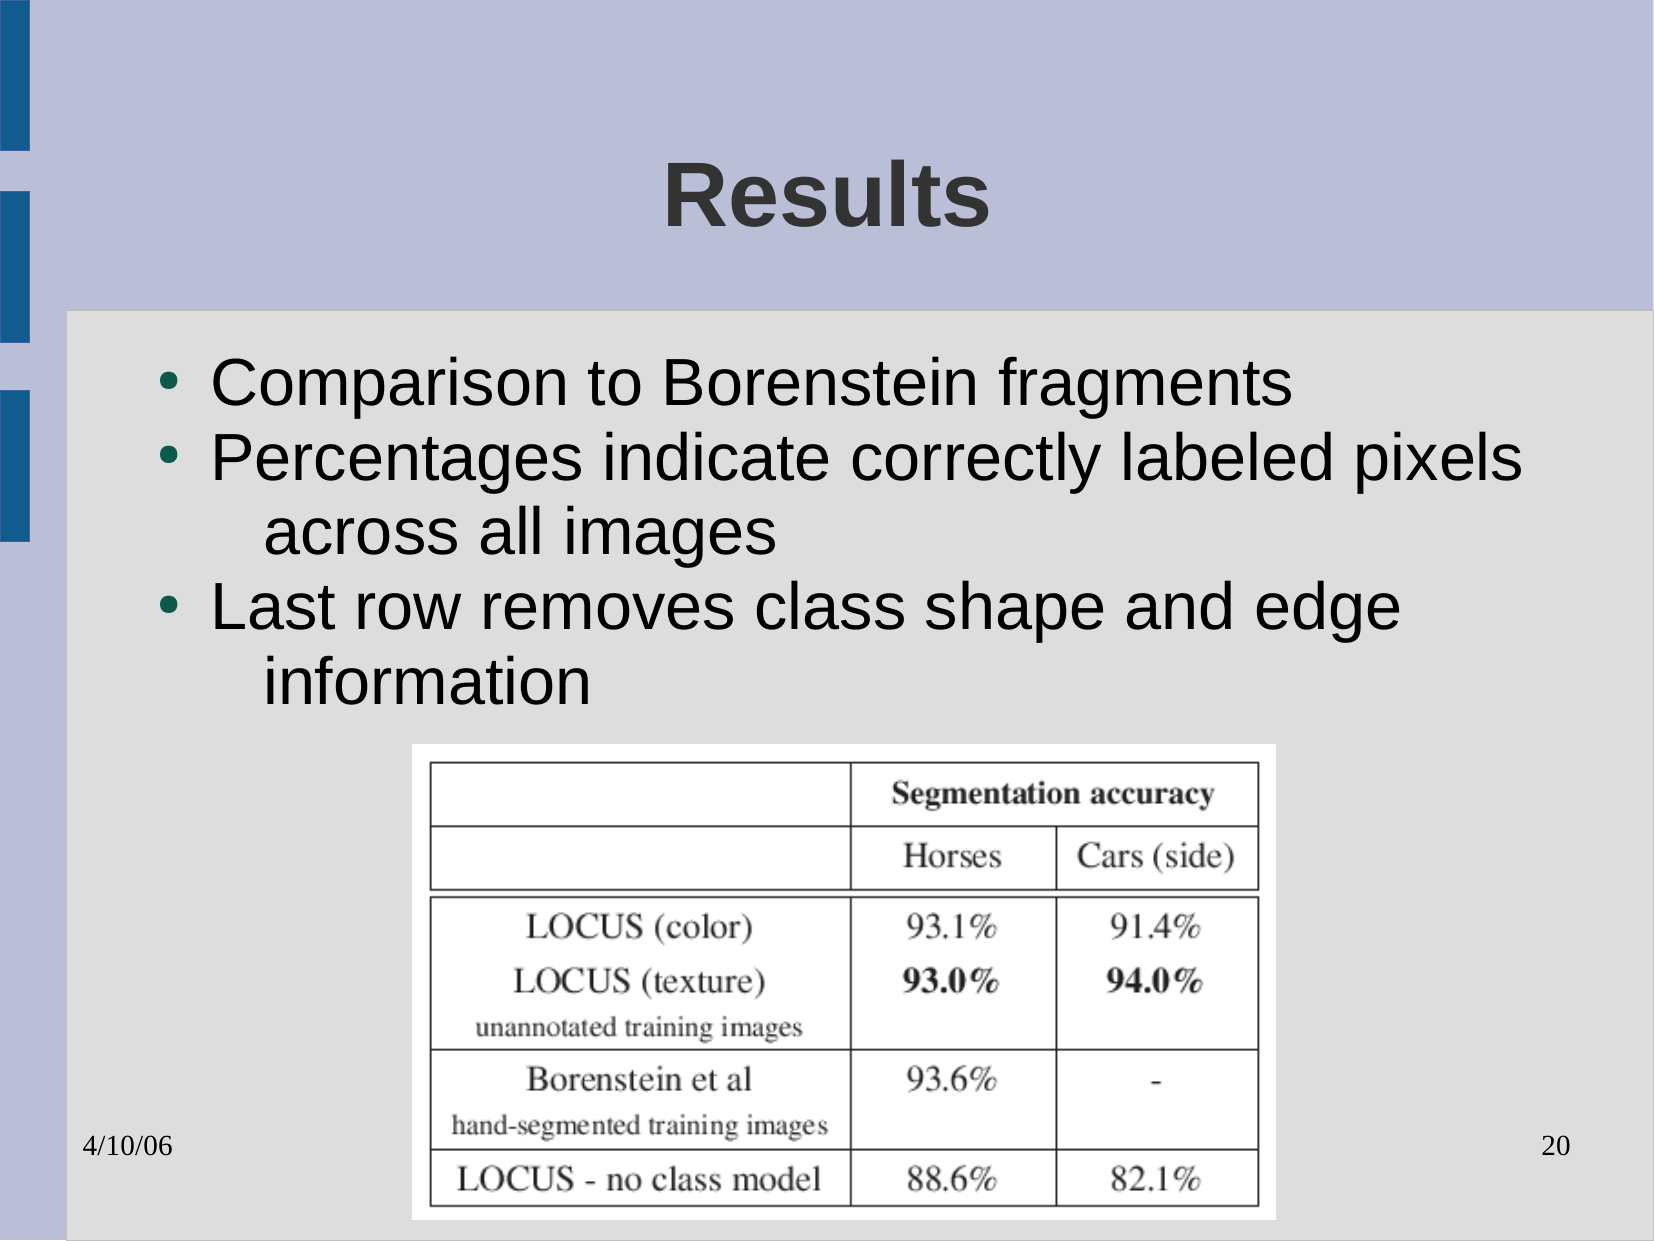

# Results
Comparison to Borenstein fragments
Percentages indicate correctly labeled pixels across all images
Last row removes class shape and edge information
4/10/06
Nik Melchior - LOCUS
20